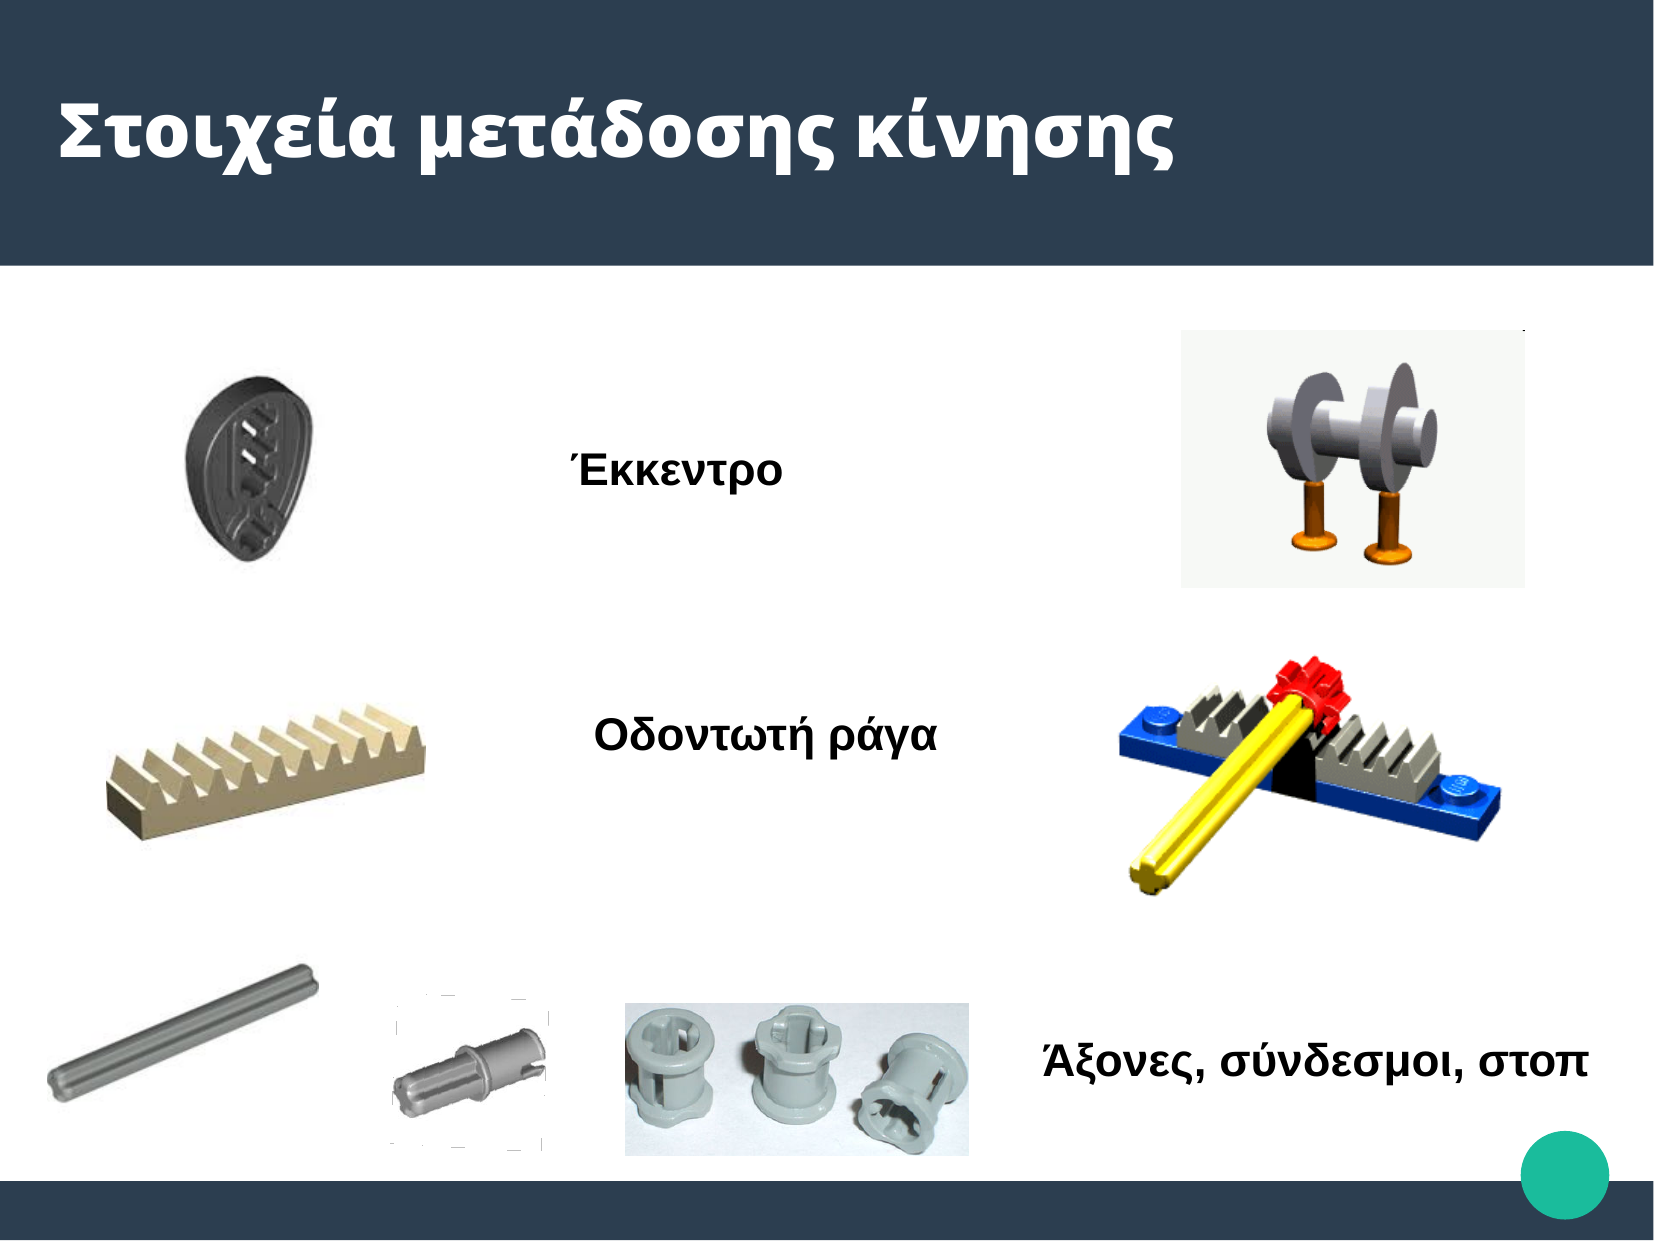

# Στοιχεία μετάδοσης κίνησης
Έκκεντρο
Οδοντωτή ράγα
Άξονες, σύνδεσμοι, στοπ